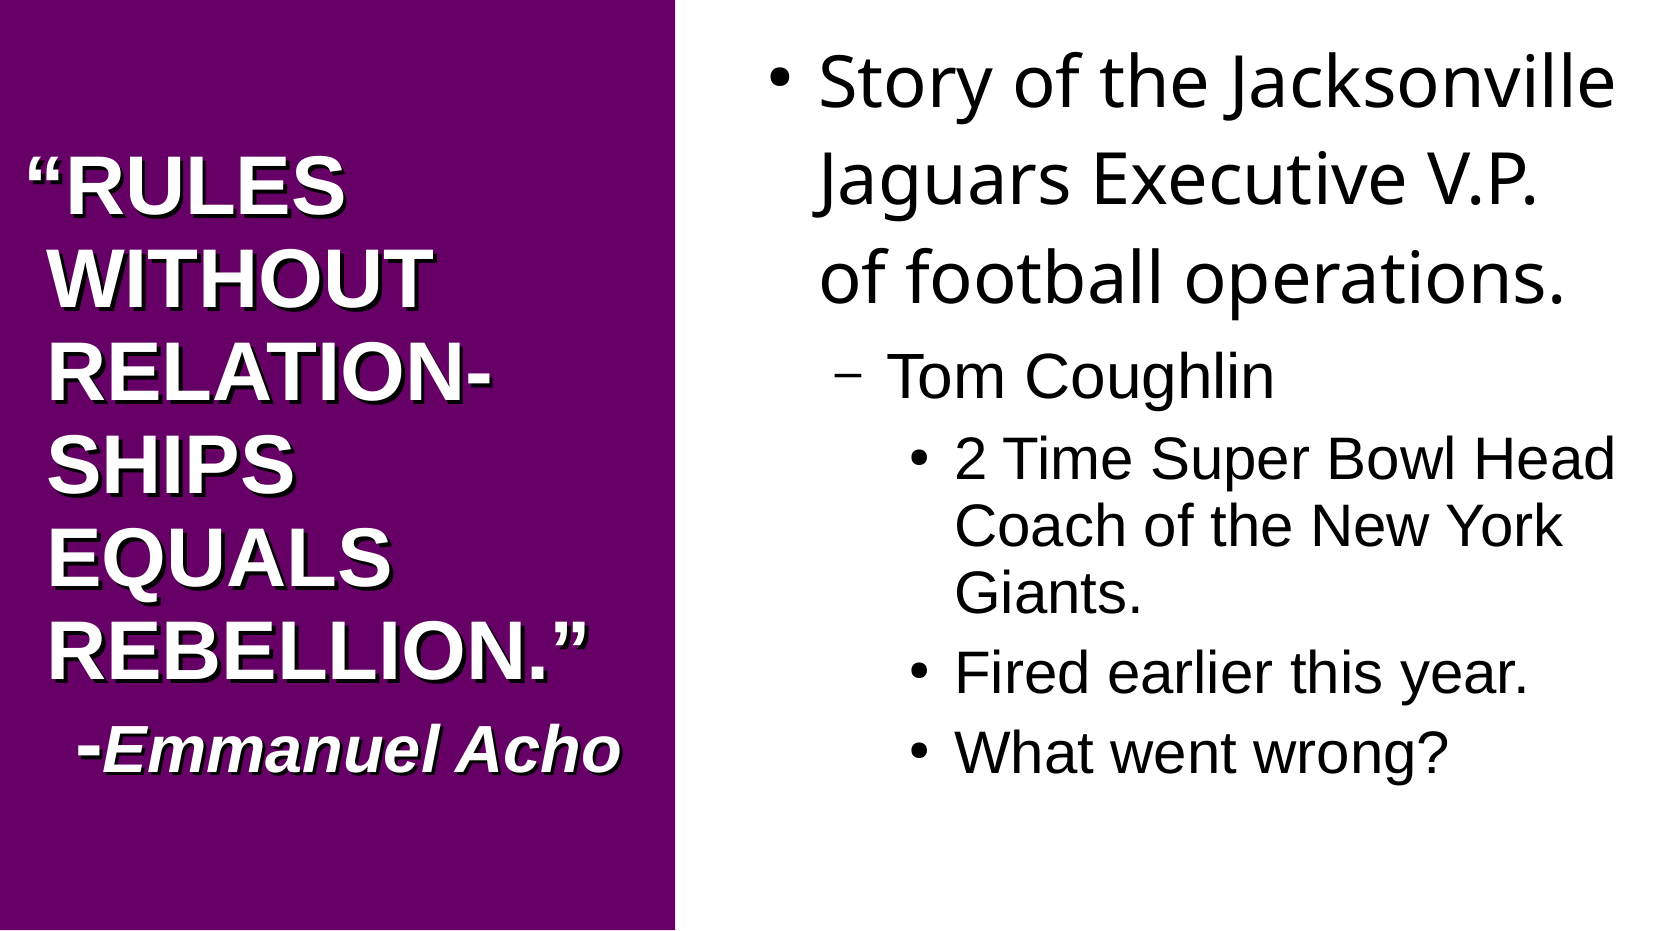

# “RULES WITHOUT RELATION- SHIPS EQUALS REBELLION.” -Emmanuel Acho
Story of the Jacksonville Jaguars Executive V.P. of football operations.
Tom Coughlin
2 Time Super Bowl Head Coach of the New York Giants.
Fired earlier this year.
What went wrong?